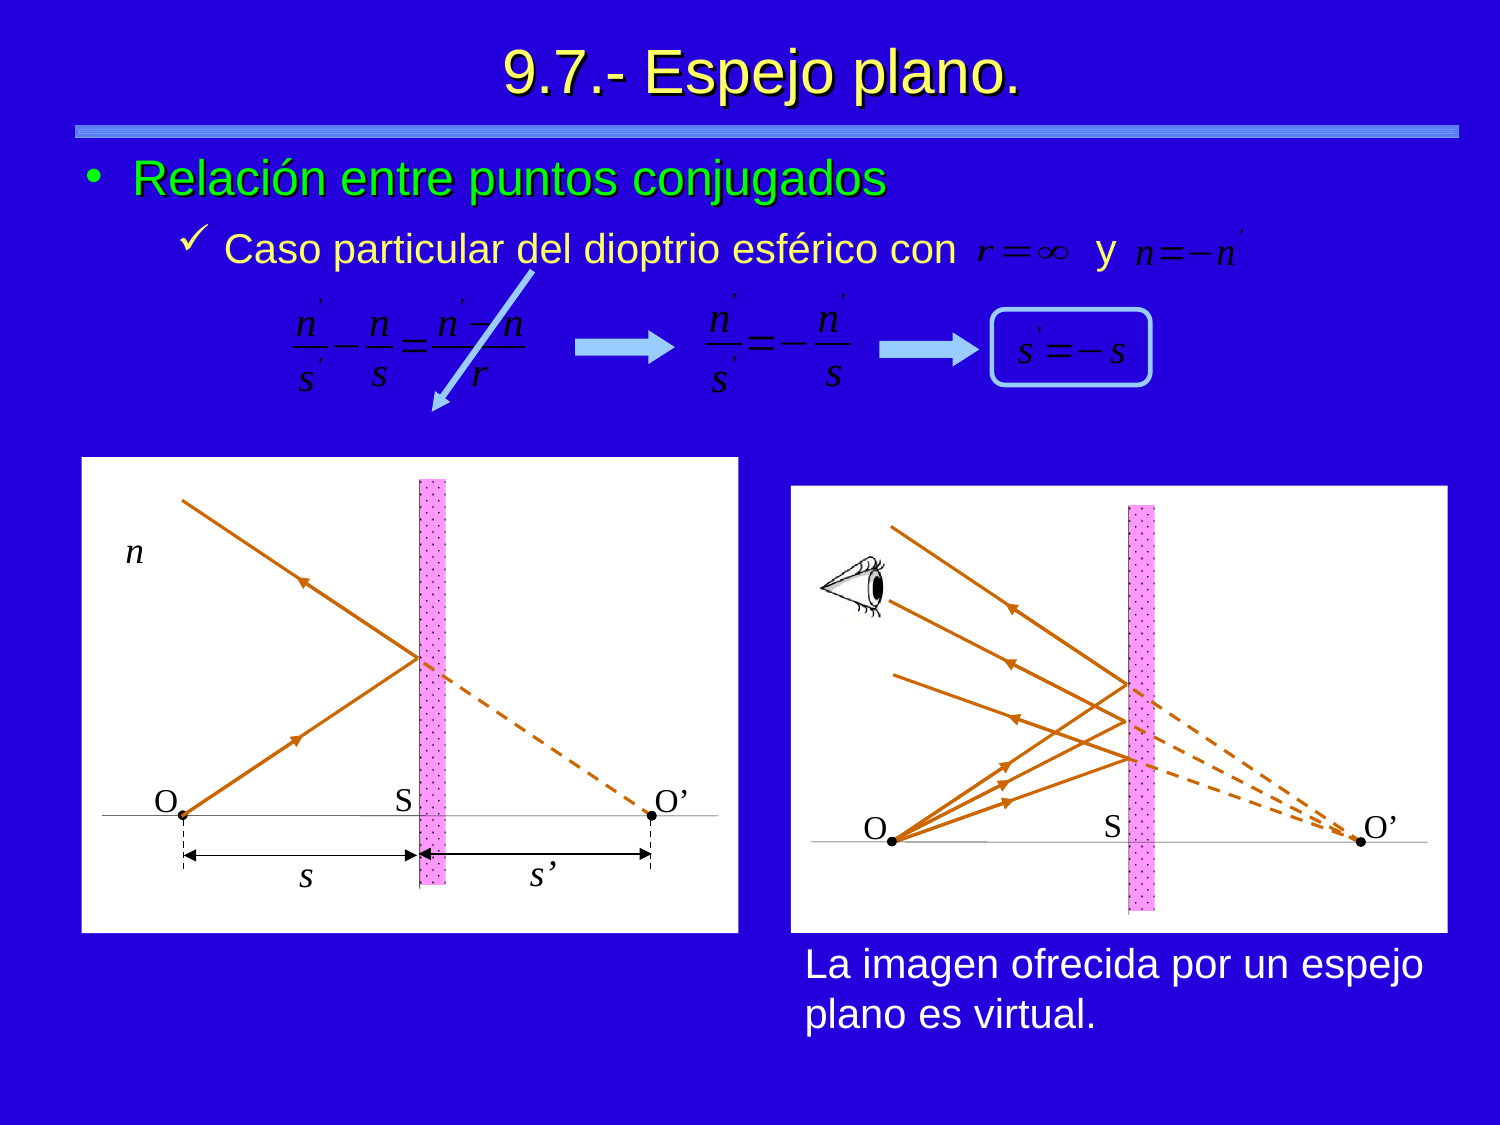

9.7.- Espejo plano.
Relación entre puntos conjugados
Caso particular del dioptrio esférico con y
n
S
O
O’
O’
S
O
s
s’
La imagen ofrecida por un espejo plano es virtual.